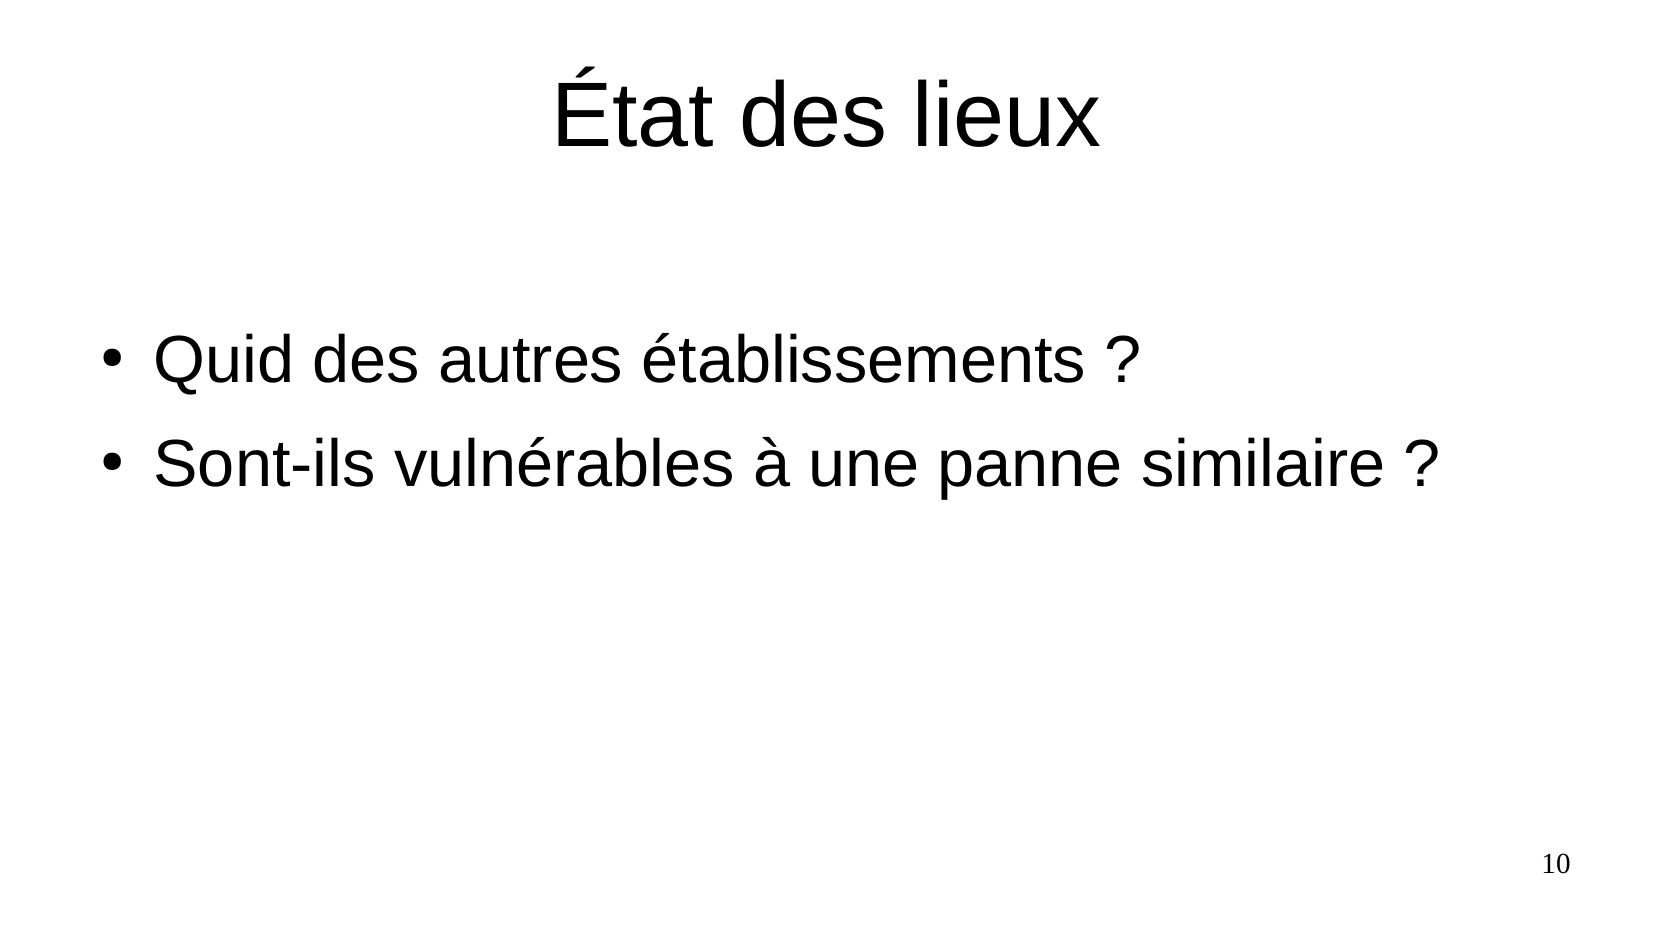

# État des lieux
Quid des autres établissements ?
Sont-ils vulnérables à une panne similaire ?
10